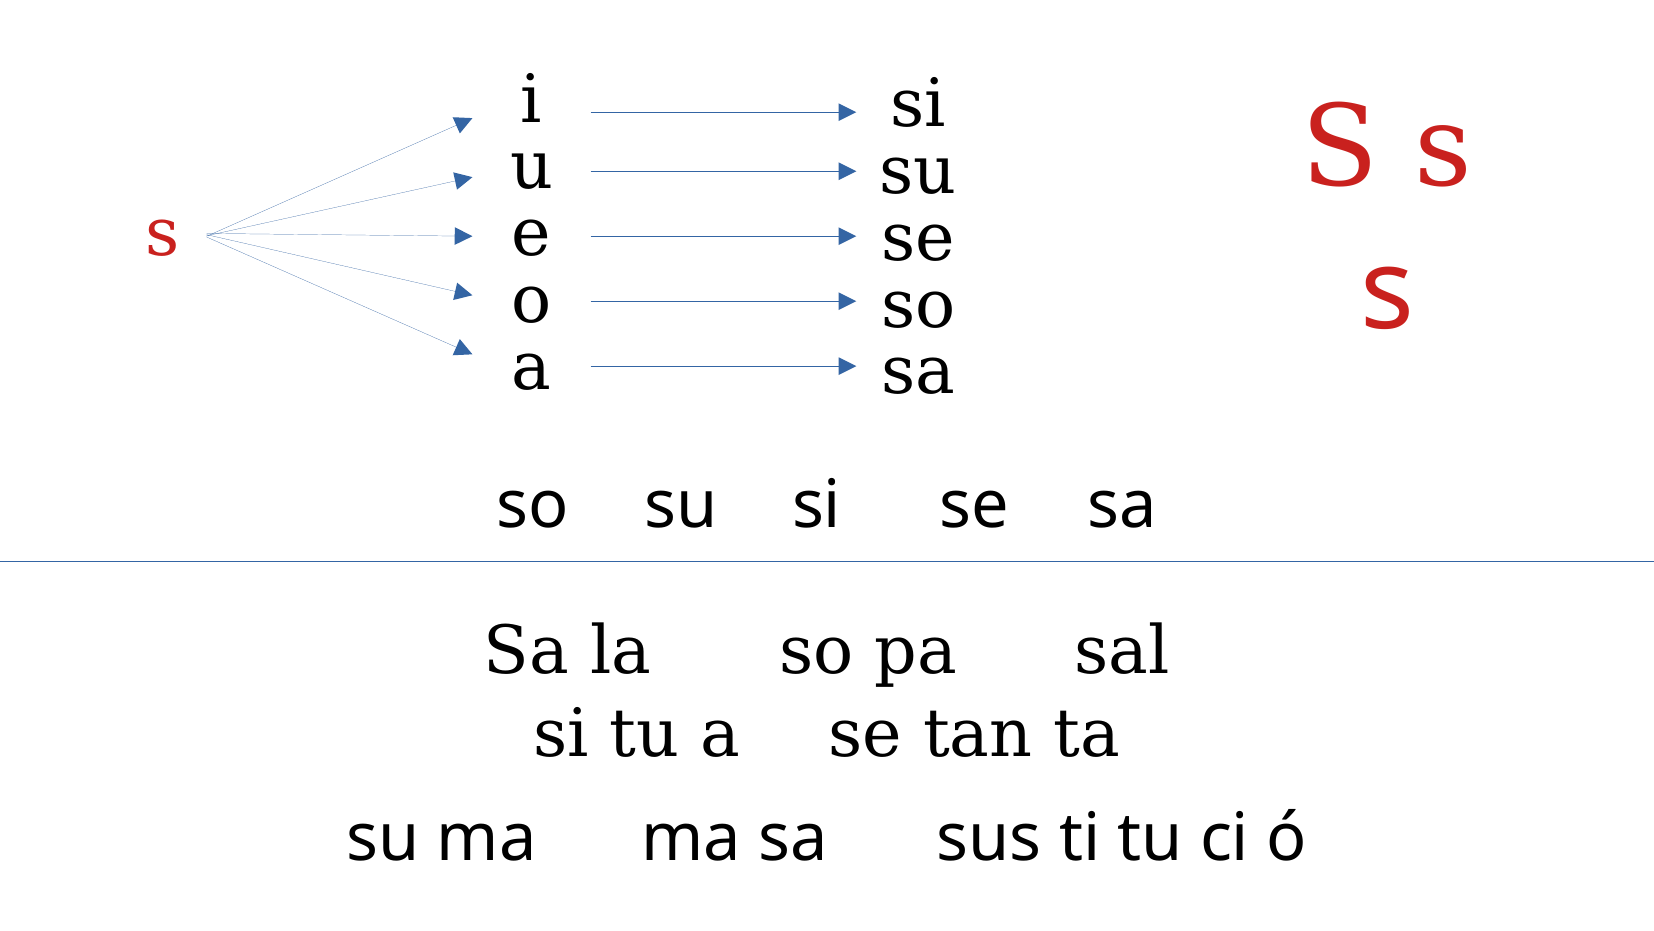

s
si
su
se
so
sa
i
u
e
o
a
S s
s
so		su		si		se		sa
Sa la		so pa		sal
si tu a		se tan ta
su ma		ma sa		sus ti tu ci ó